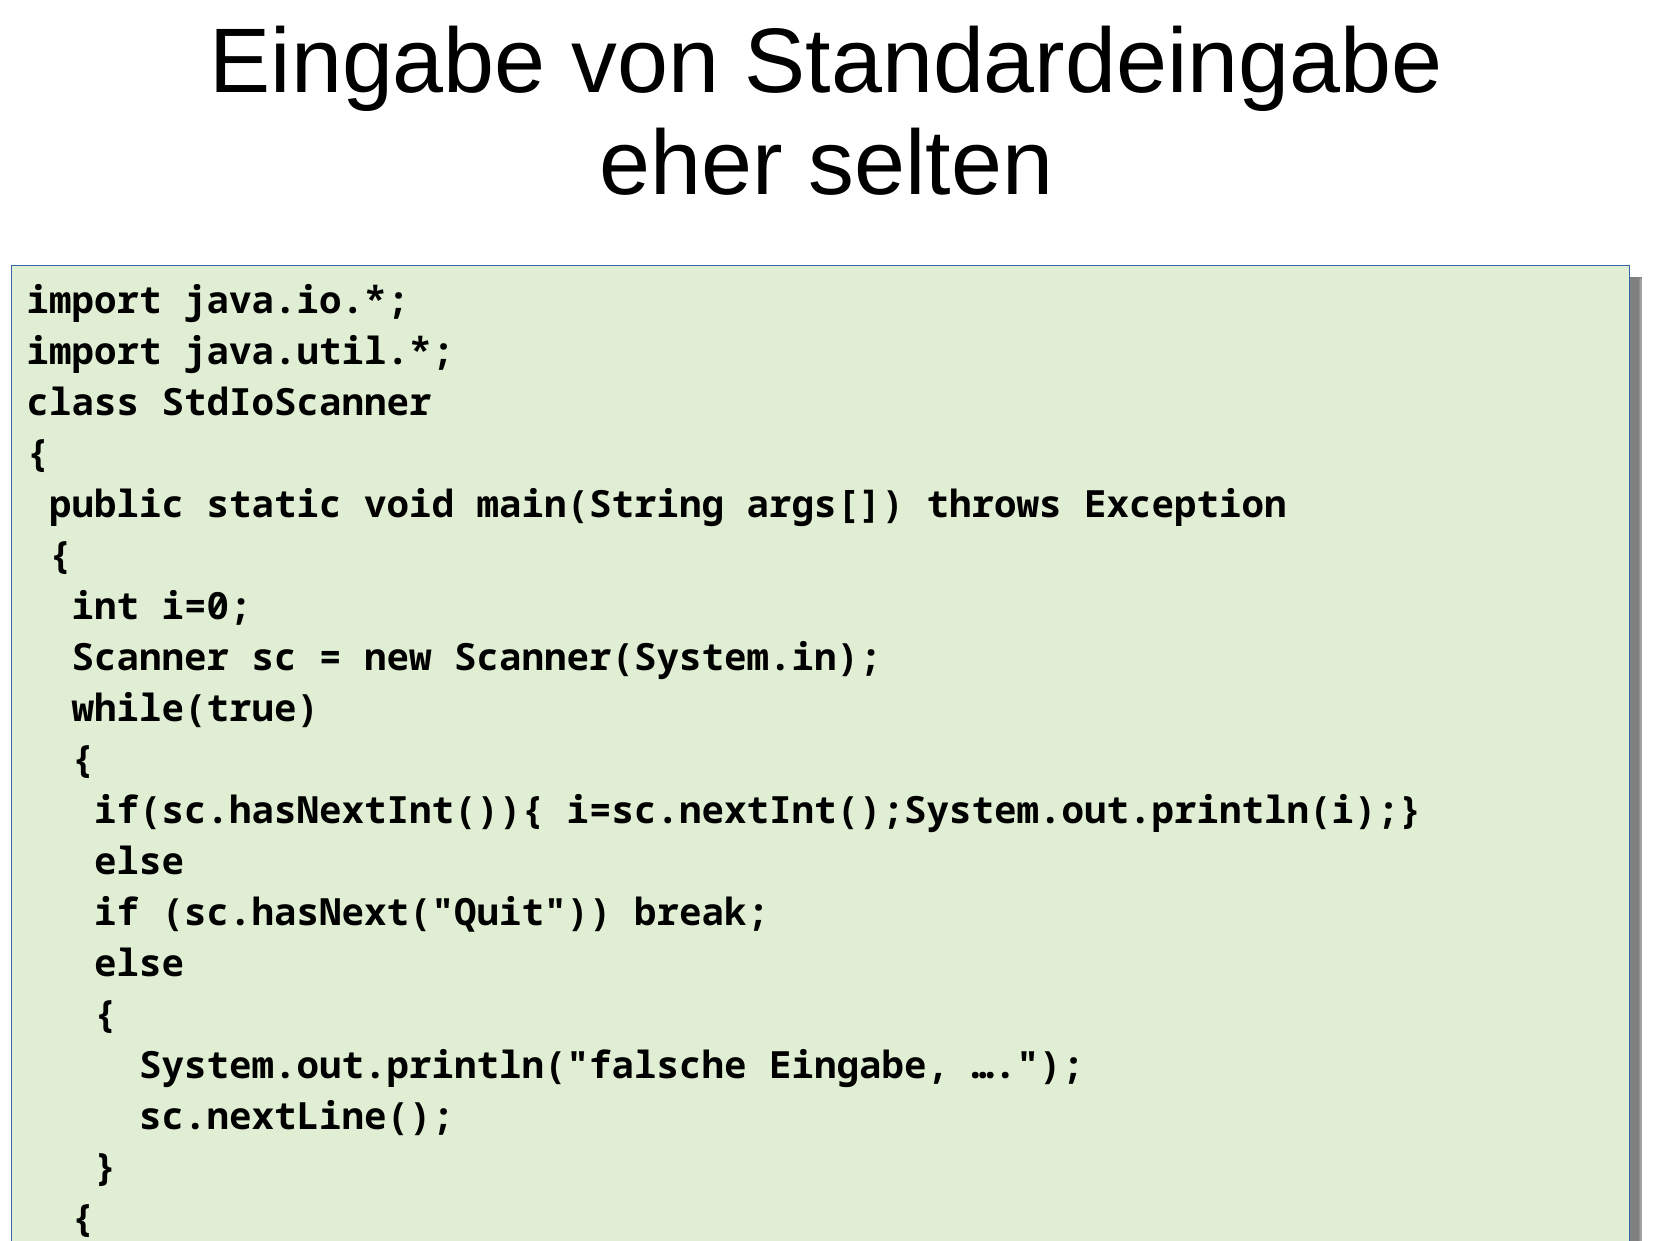

# Eingabe von Standardeingabe eher selten
import java.io.*;
import java.util.*;
class StdIoScanner
{
 public static void main(String args[]) throws Exception
 {
 int i=0;
 Scanner sc = new Scanner(System.in);
 while(true)
 {
 if(sc.hasNextInt()){ i=sc.nextInt();System.out.println(i);}
 else
 if (sc.hasNext("Quit")) break;
 else
 {
 System.out.println("falsche Eingabe, ….");
 sc.nextLine();
 }
 {
 }
}
18